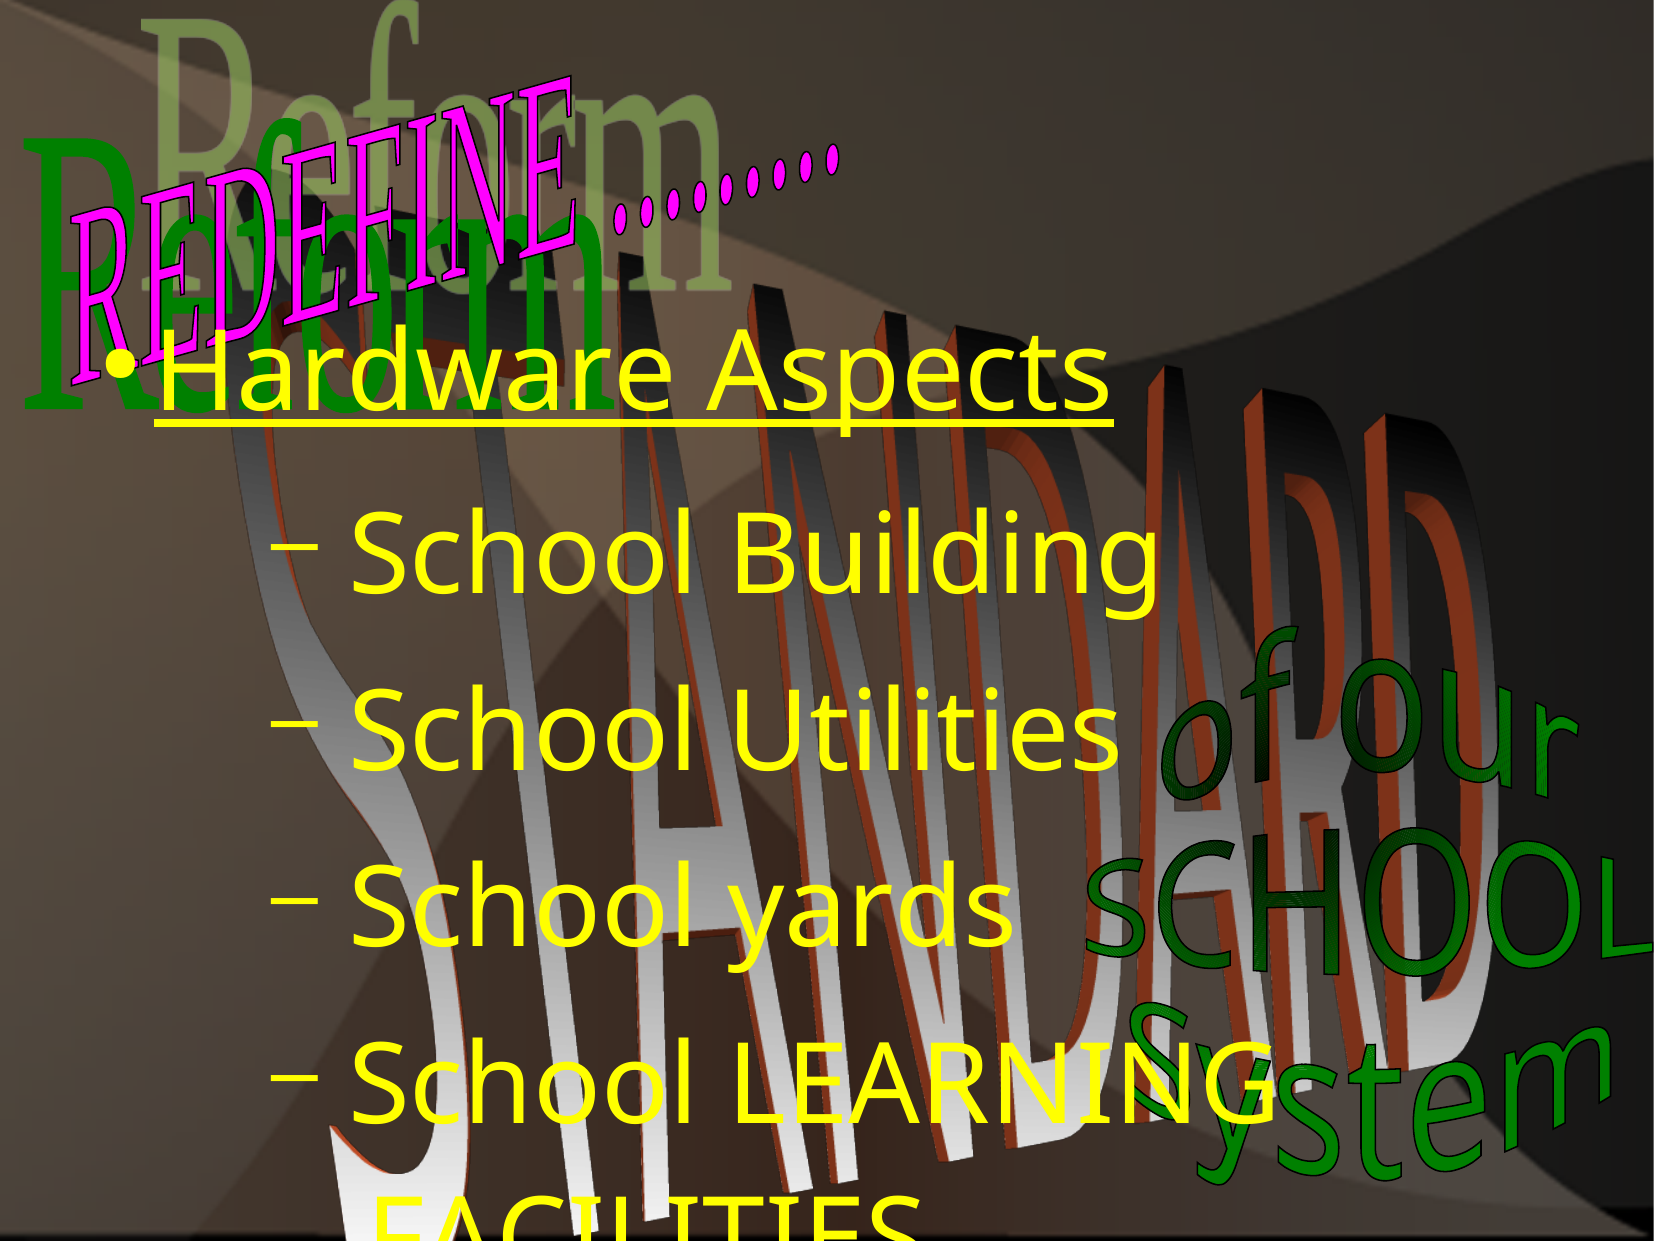

REDEFINE .........
Reform
# Hardware Aspects
 School Building
 School Utilities
 School yards
 School LEARNING FACILITIES
STANDARD
of our
SCHOOL
System